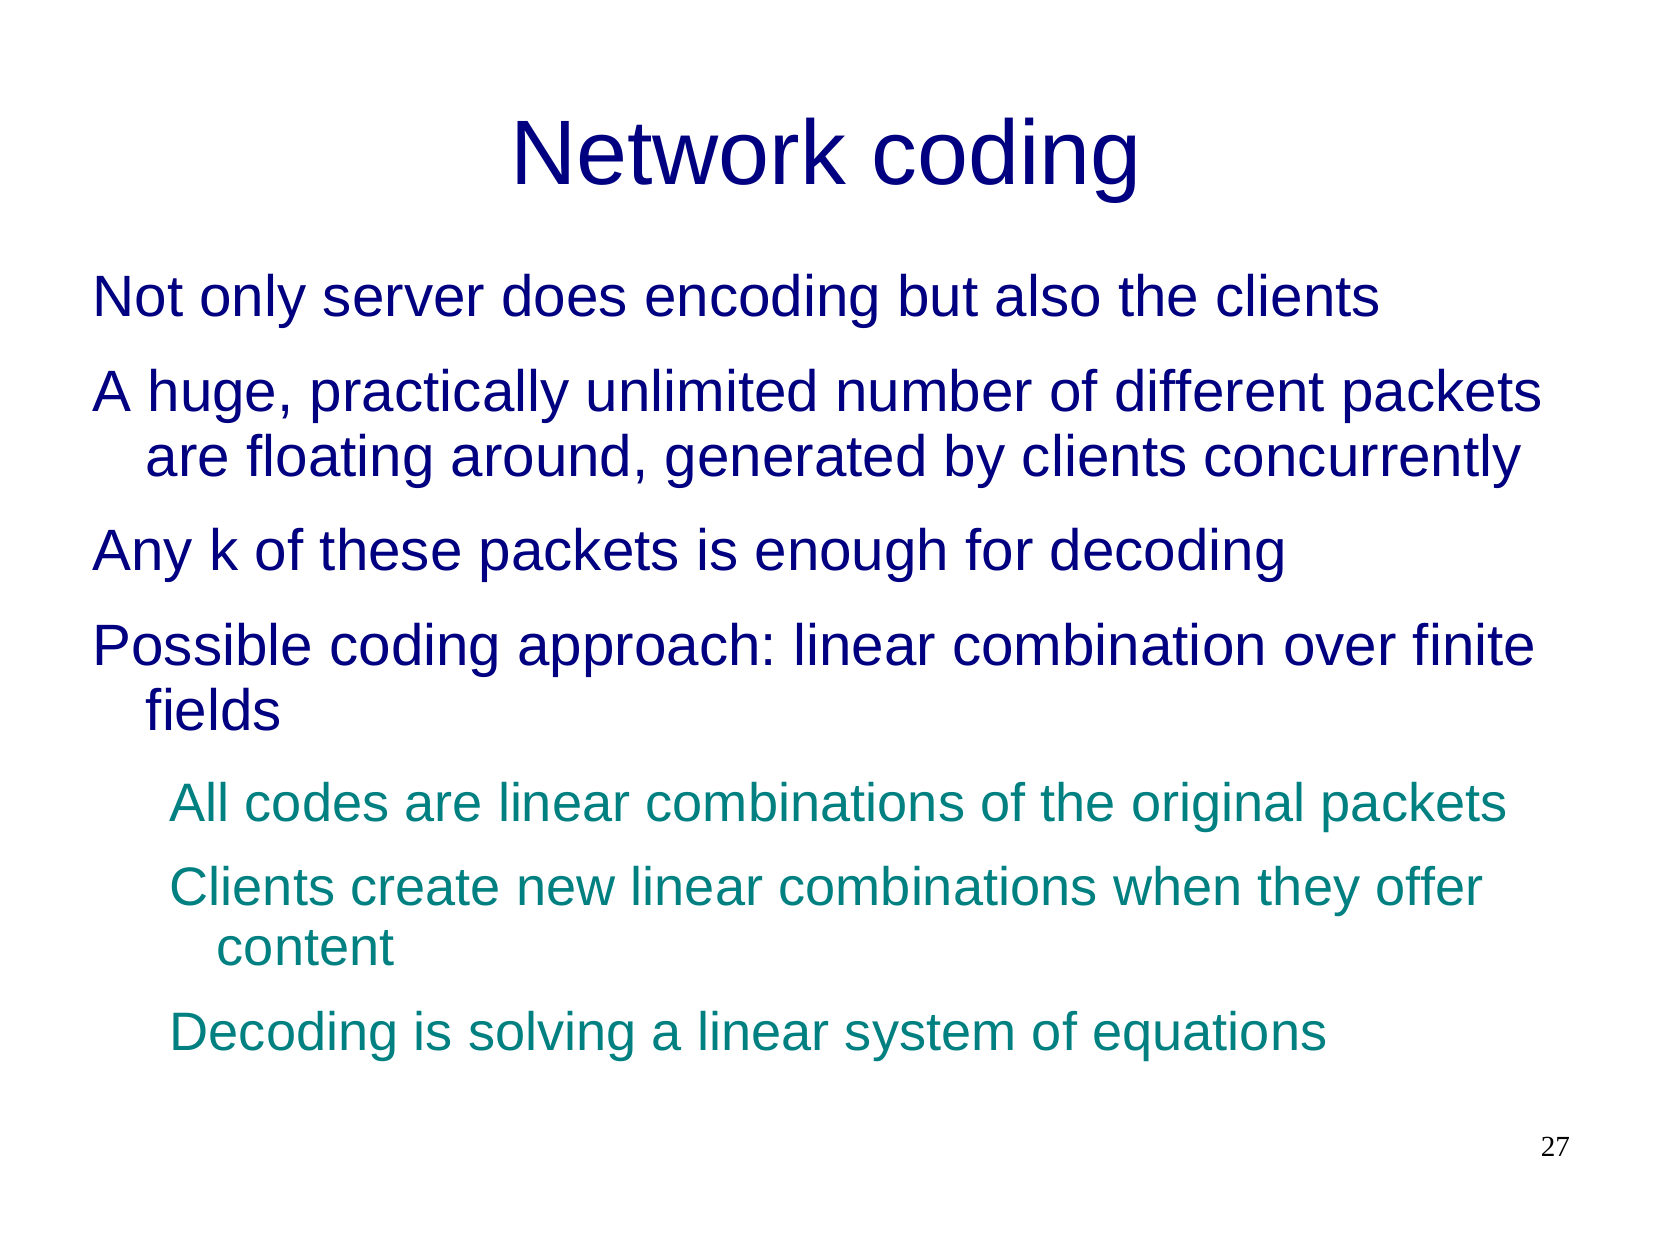

# Network coding
Not only server does encoding but also the clients
A huge, practically unlimited number of different packets are floating around, generated by clients concurrently
Any k of these packets is enough for decoding
Possible coding approach: linear combination over finite fields
All codes are linear combinations of the original packets
Clients create new linear combinations when they offer content
Decoding is solving a linear system of equations
27